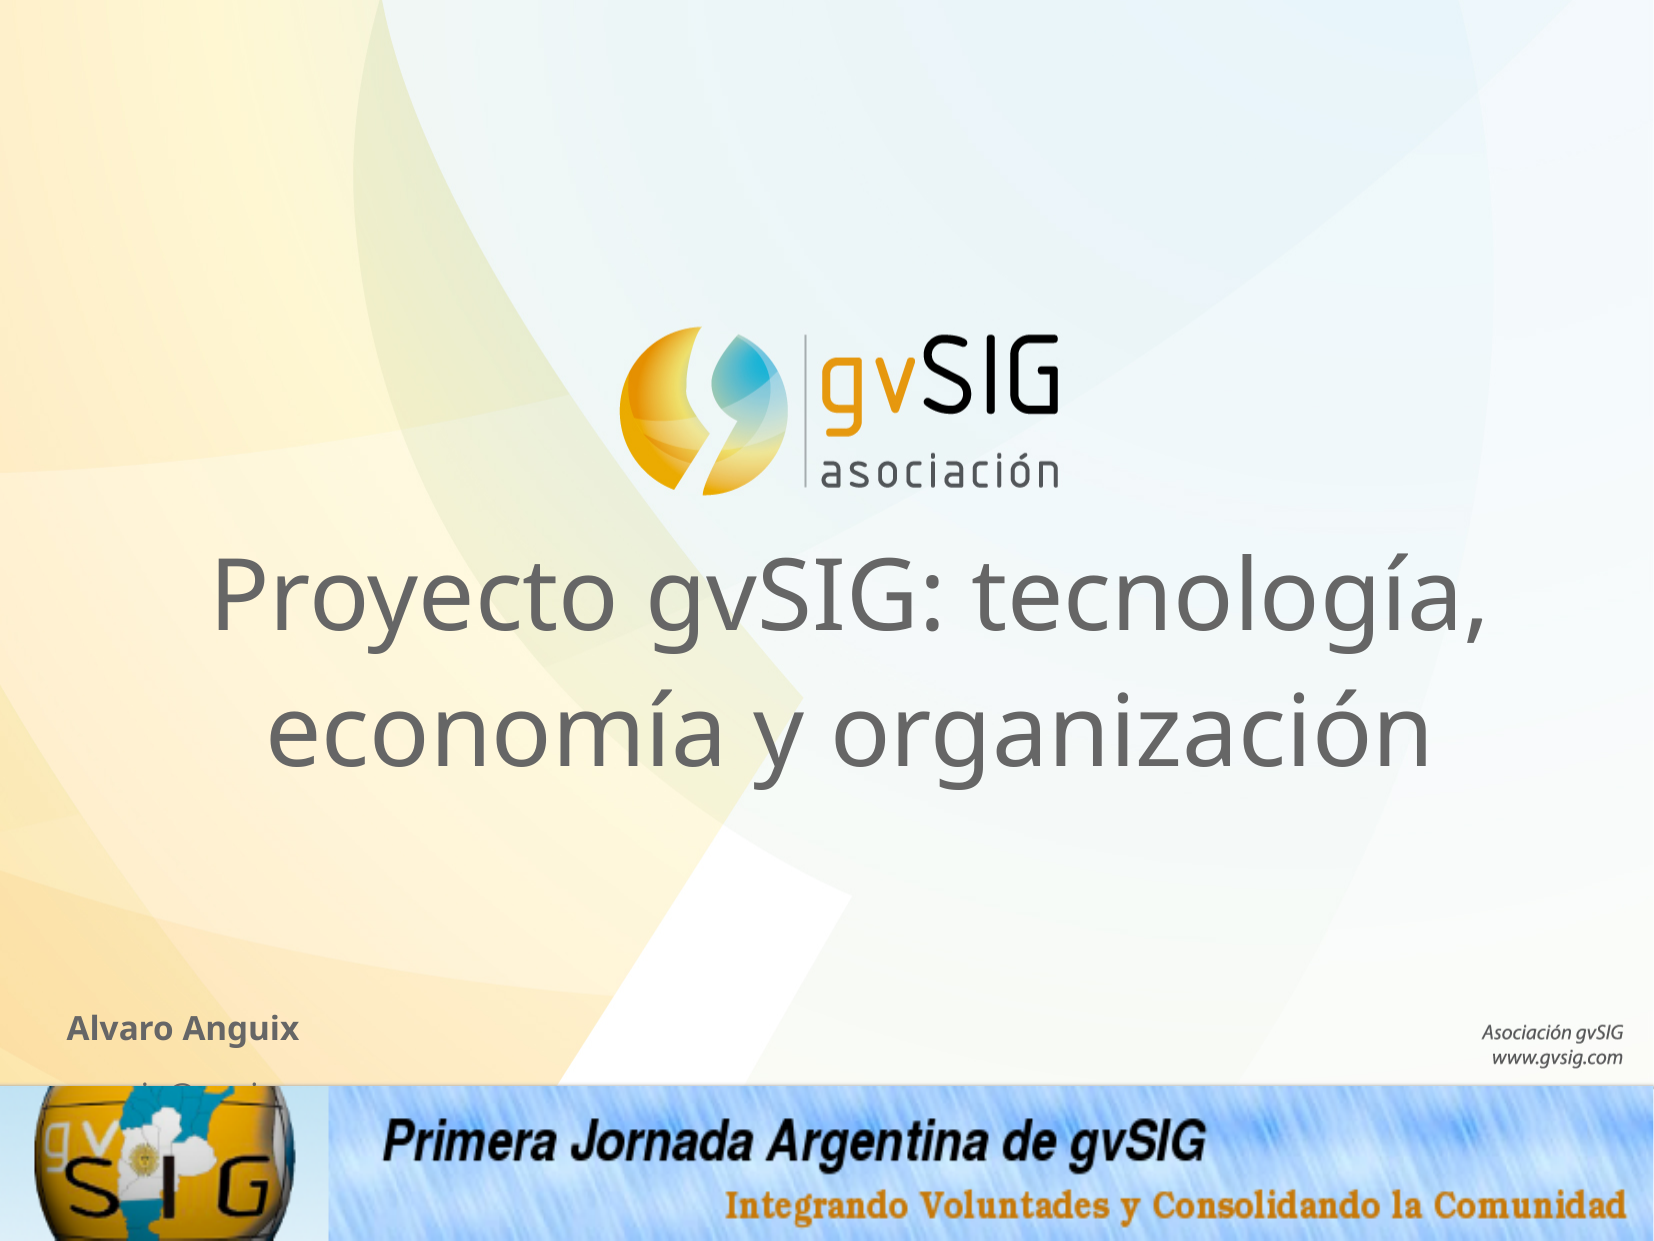

# Proyecto gvSIG: tecnología, economía y organización
Alvaro Anguix
aanguix@gvsig.com